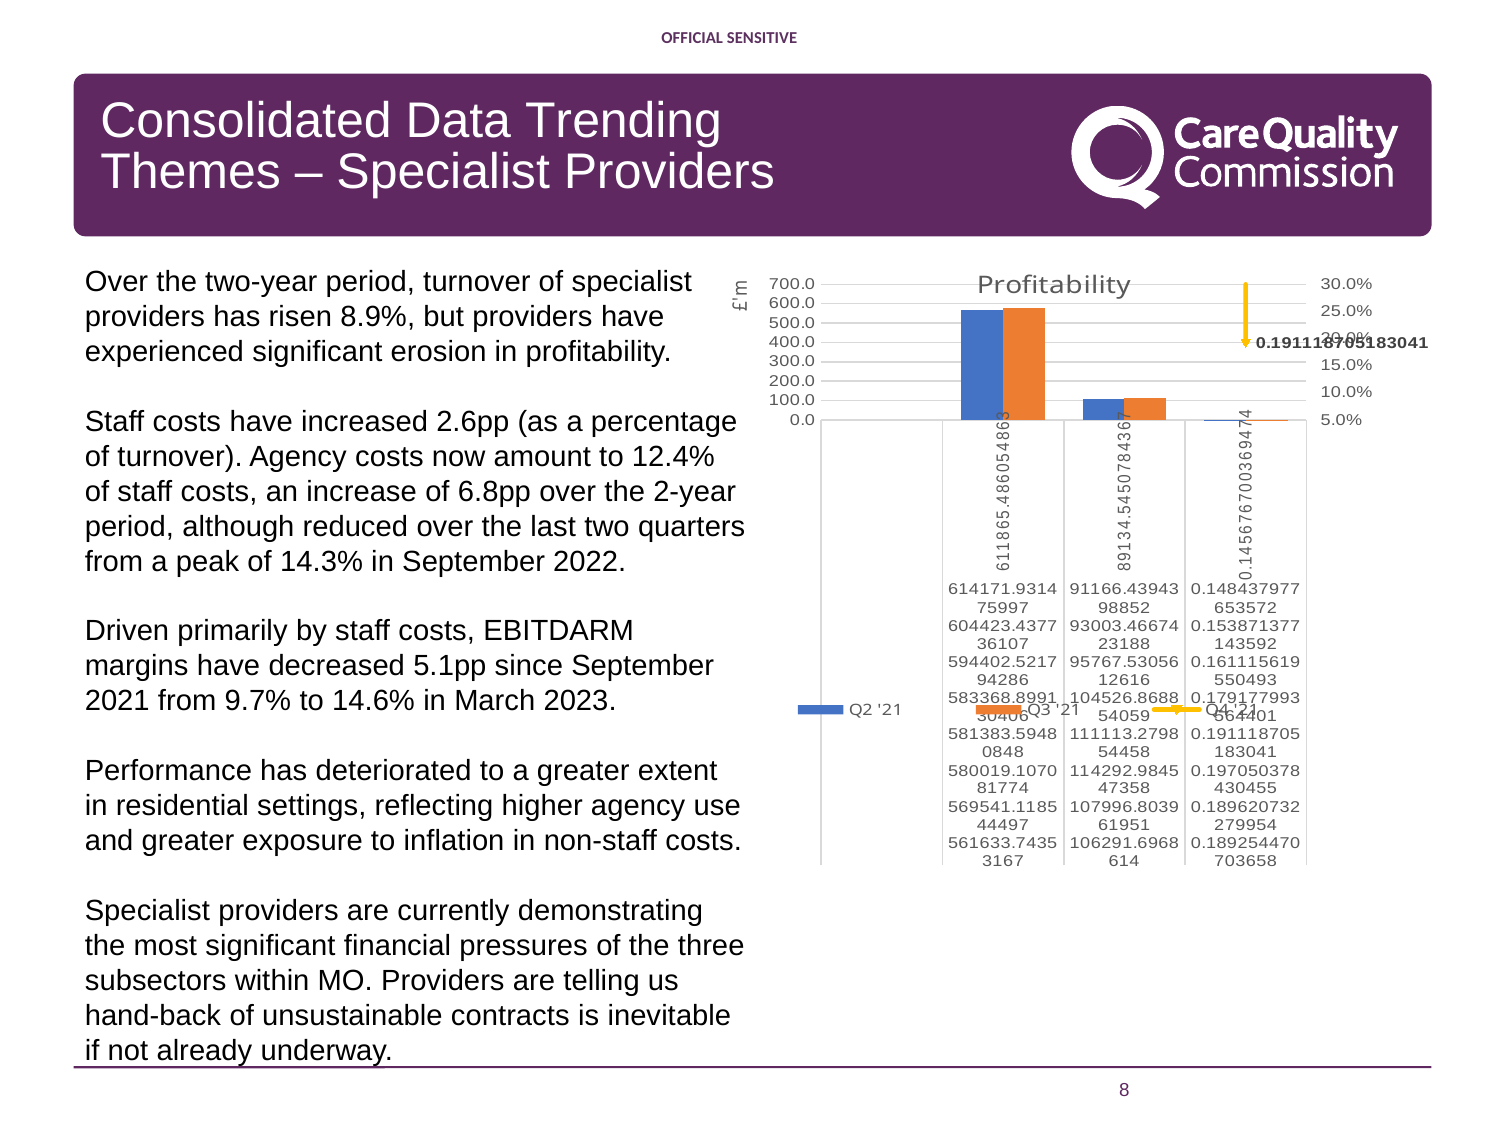

OFFICIAL SENSITIVE
Consolidated Data Trending
Themes – Specialist Providers
### Chart: Profitability
| Category | Turnover | EBITDARM | EBITDARM Margin |
|---|---|---|---|
| 0.189254470703658 | 561633.74353167 | 106291.6968614 | 0.189254470703658 |
| 0.189620732279954 | 569541.118544497 | 107996.803961951 | 0.189620732279954 |
| 0.197050378430455 | 580019.107081774 | 114292.984547358 | 0.197050378430455 |
| 0.191118705183041 | 581383.59480848 | 111113.279854458 | 0.191118705183041 |
| 0.179177993564401 | 583368.899130406 | 104526.868854059 | 0.179177993564401 |
| 0.161115619550493 | 594402.521794286 | 95767.5305612616 | 0.161115619550493 |
| 0.153871377143592 | 604423.437736107 | 93003.4667423188 | 0.153871377143592 |
| 0.148437977653572 | 614171.931475997 | 91166.4394398852 | 0.148437977653572 |
| 0.145676700369474 | 611865.486054863 | 89134.5450784367 | 0.145676700369474 |Over the two-year period, turnover of specialist providers has risen 8.9%, but providers have experienced significant erosion in profitability.
Staff costs have increased 2.6pp (as a percentage of turnover). Agency costs now amount to 12.4% of staff costs, an increase of 6.8pp over the 2-year period, although reduced over the last two quarters from a peak of 14.3% in September 2022.
Driven primarily by staff costs, EBITDARM margins have decreased 5.1pp since September 2021 from 9.7% to 14.6% in March 2023.
Performance has deteriorated to a greater extent in residential settings, reflecting higher agency use and greater exposure to inflation in non-staff costs.
Specialist providers are currently demonstrating the most significant financial pressures of the three subsectors within MO. Providers are telling us hand-back of unsustainable contracts is inevitable if not already underway.